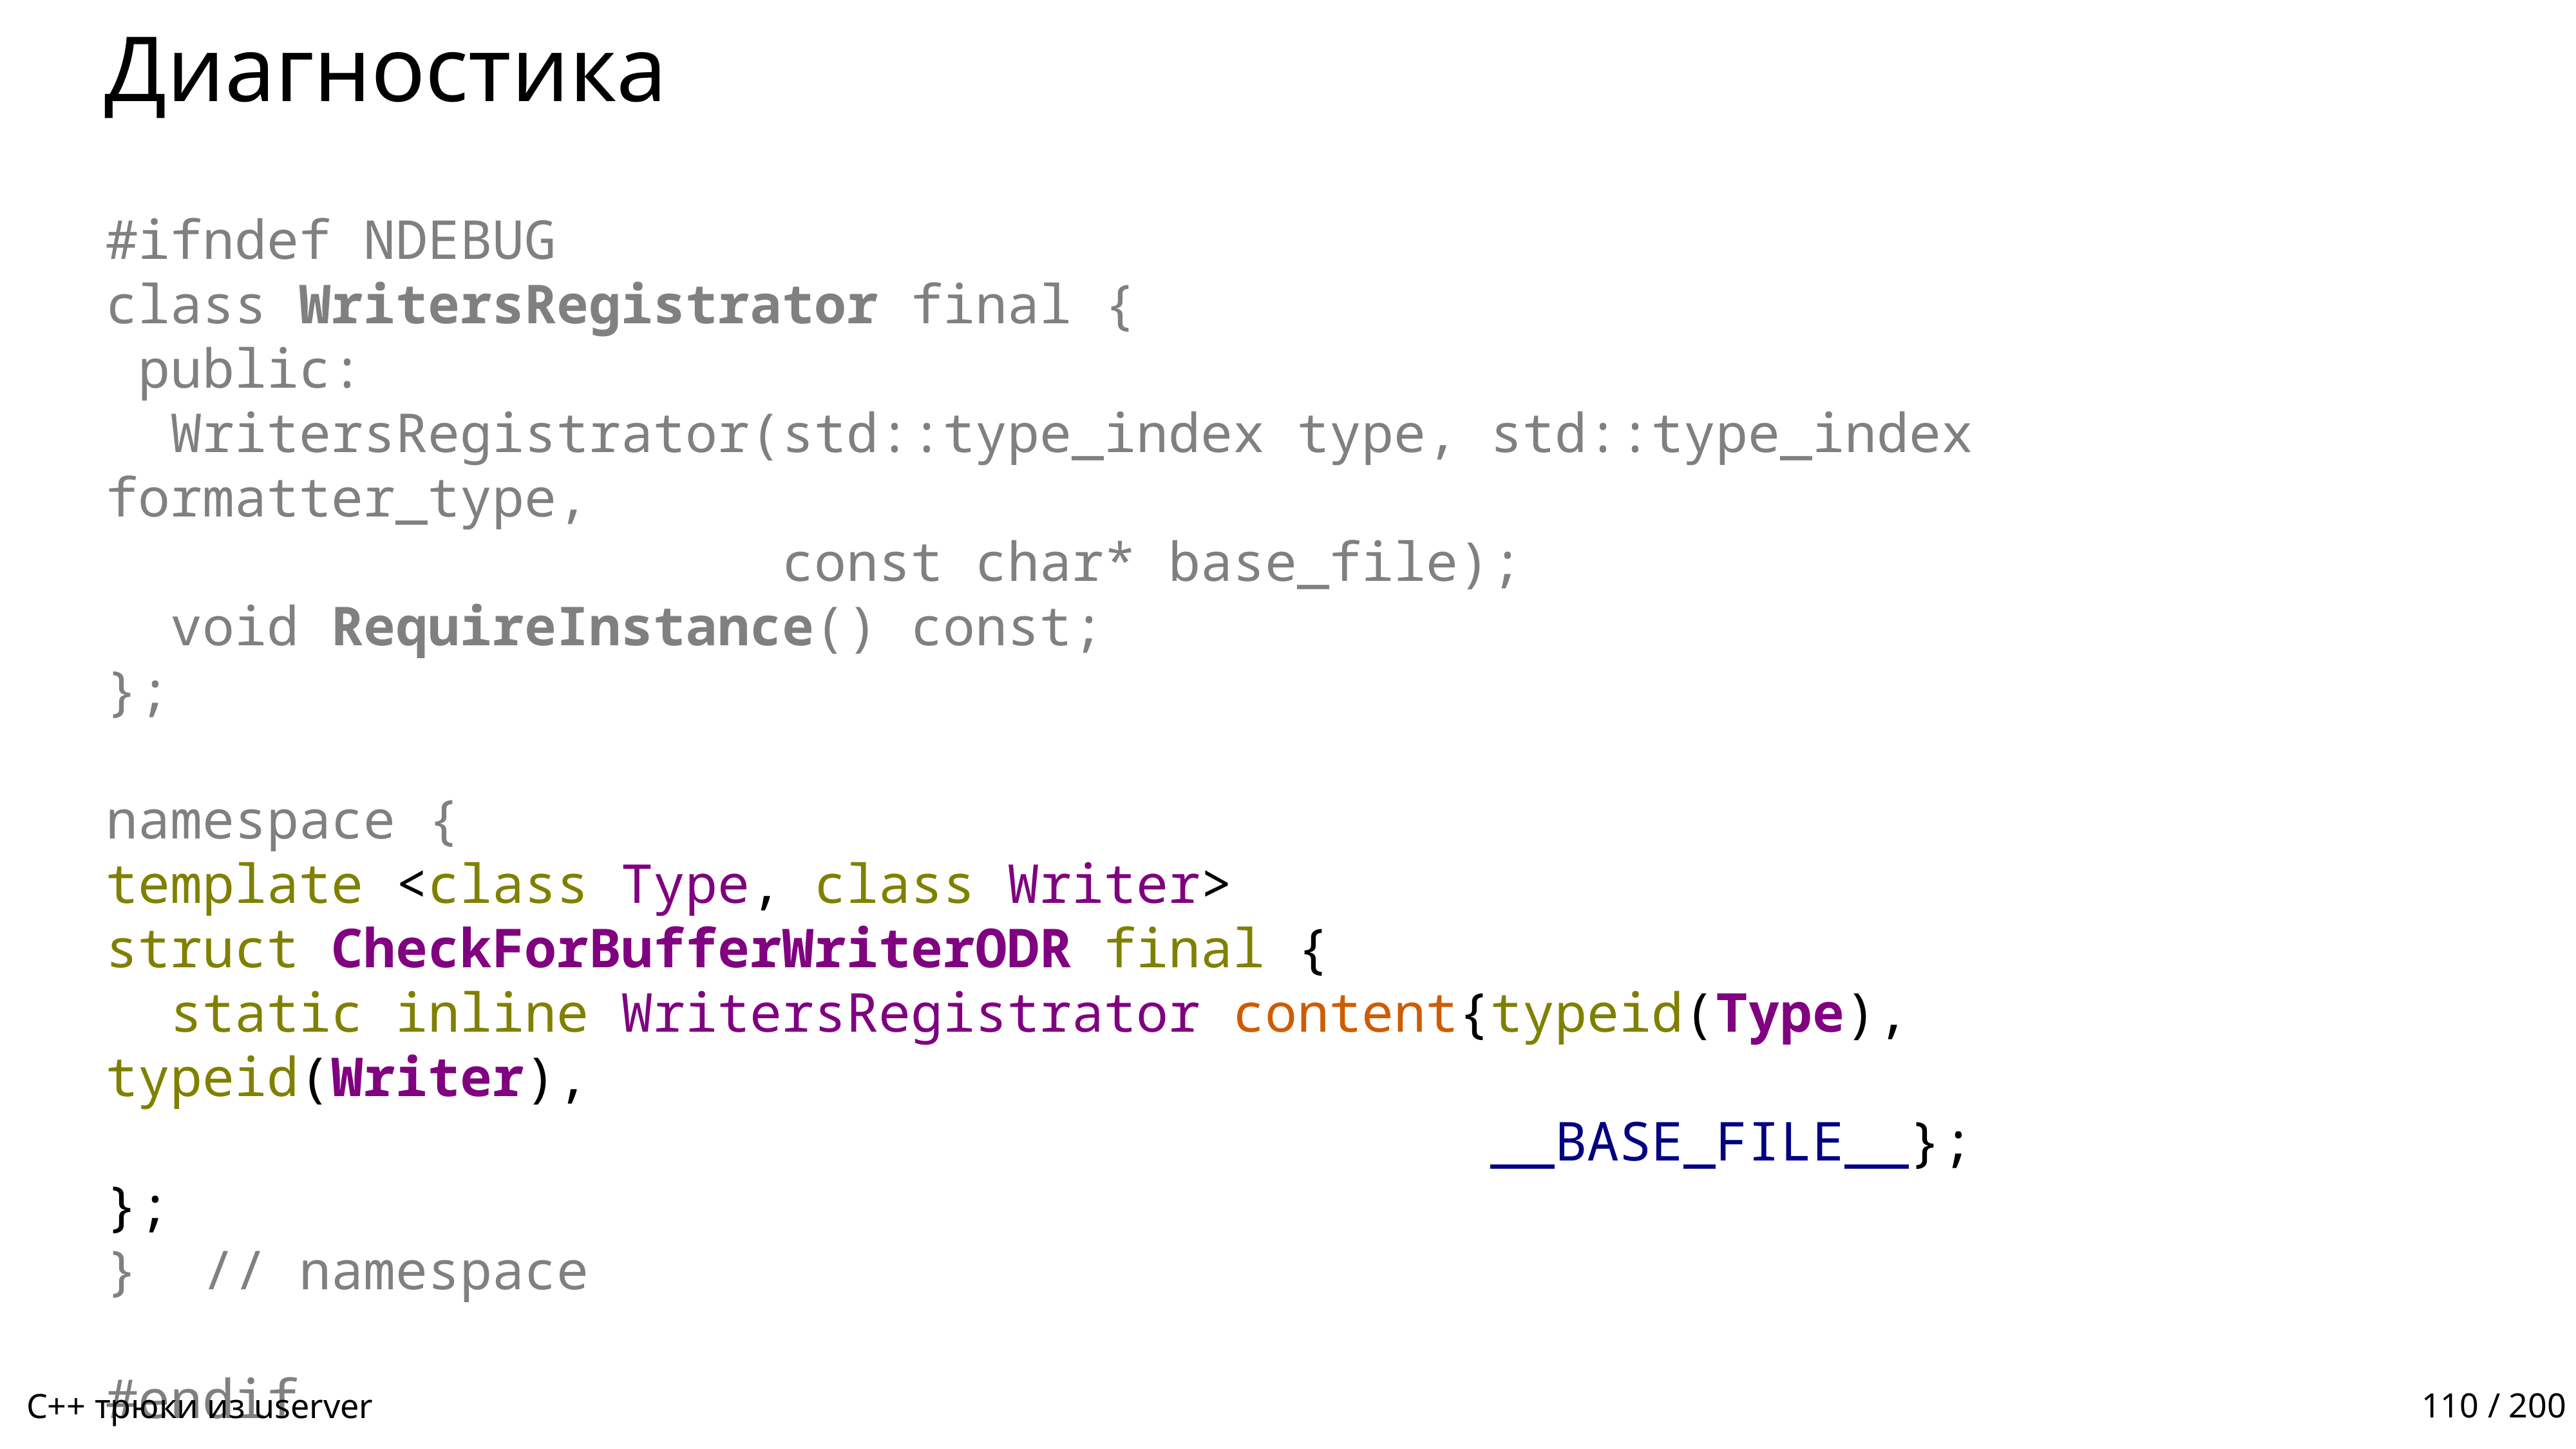

Диагностика
# #ifndef NDEBUG
class WritersRegistrator final {
 public:
 WritersRegistrator(std::type_index type, std::type_index formatter_type,
 const char* base_file);
 void RequireInstance() const;
};
namespace {
template <class Type, class Writer>
struct CheckForBufferWriterODR final {
 static inline WritersRegistrator content{typeid(Type), typeid(Writer),
 __BASE_FILE__};
};
} // namespace
#endif
C++ трюки из userver